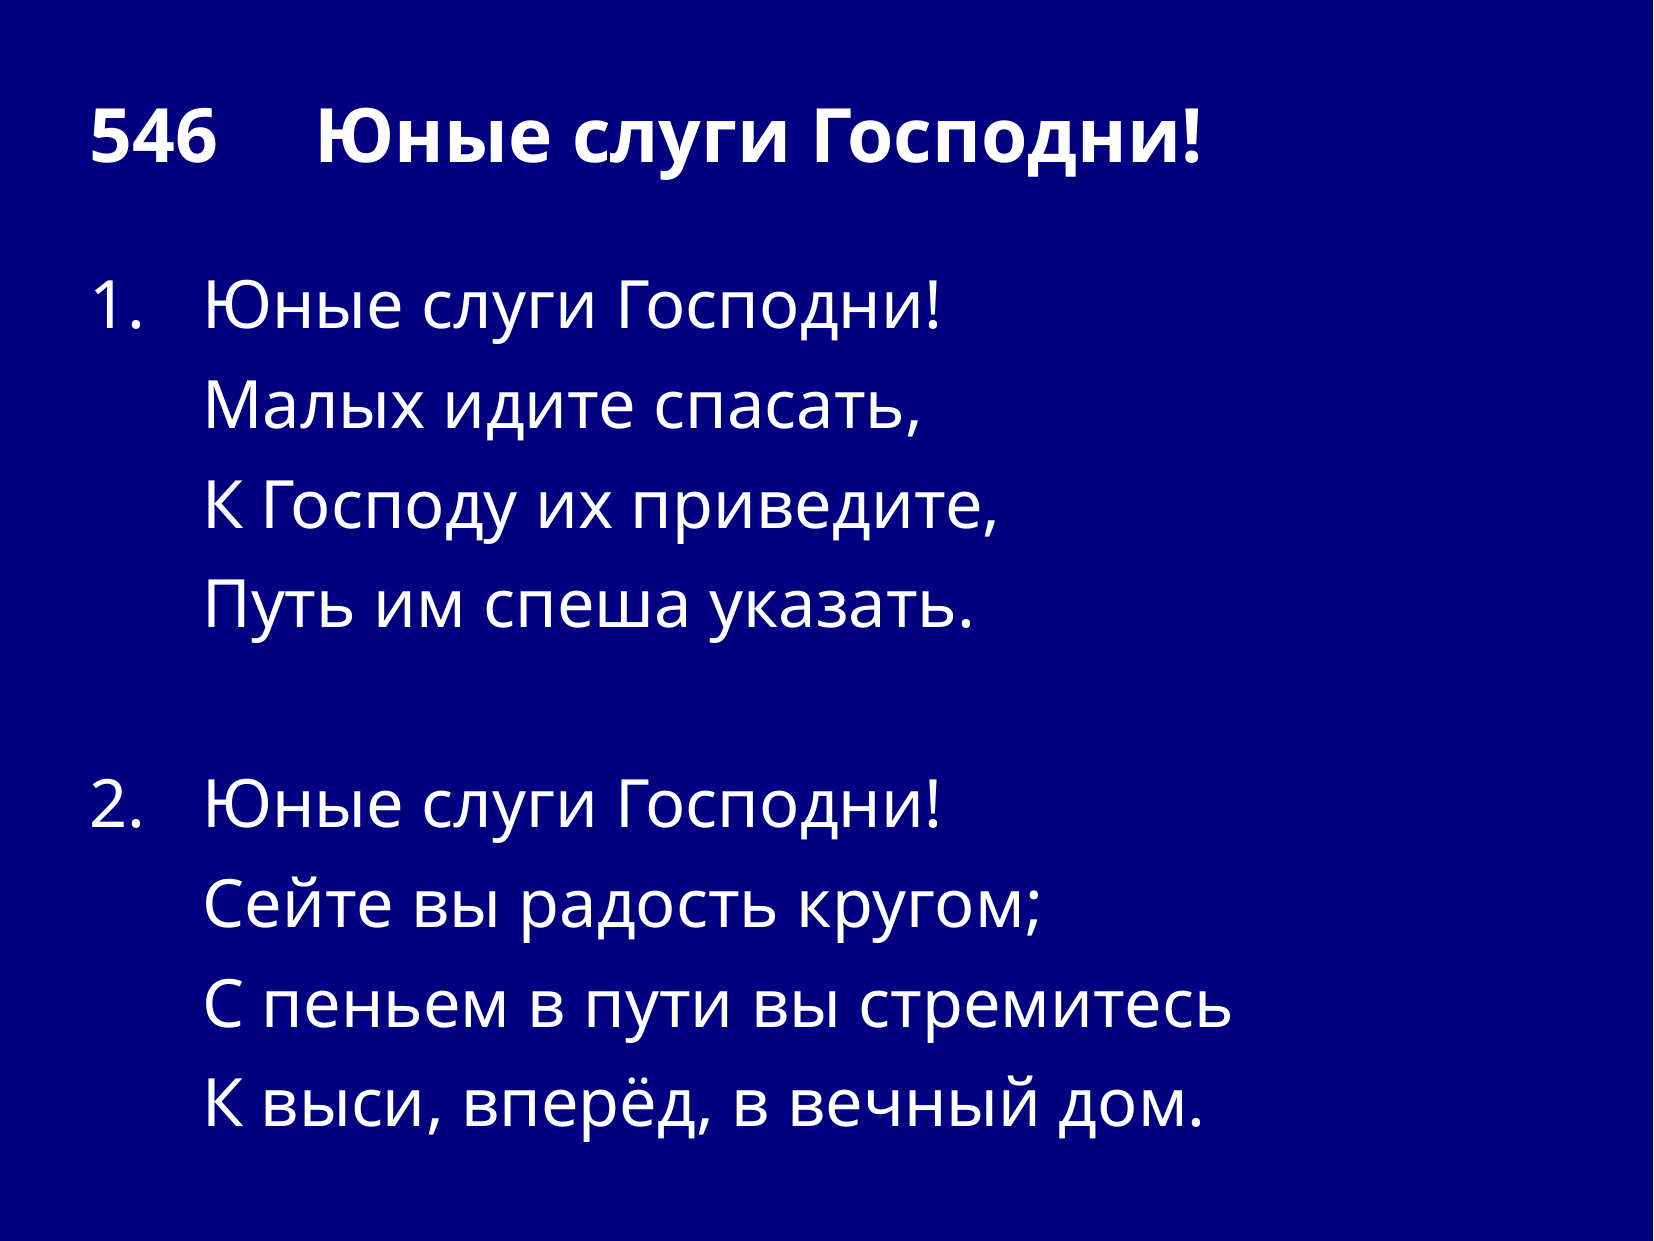

546	Юные слуги Господни!
1.	Юные слуги Господни!
	Малых идите спасать,
	К Господу их приведите,
	Путь им спеша указать.
2.	Юные слуги Господни!
	Сейте вы радость кругом;
	С пеньем в пути вы стремитесь
	К выси, вперёд, в вечный дом.